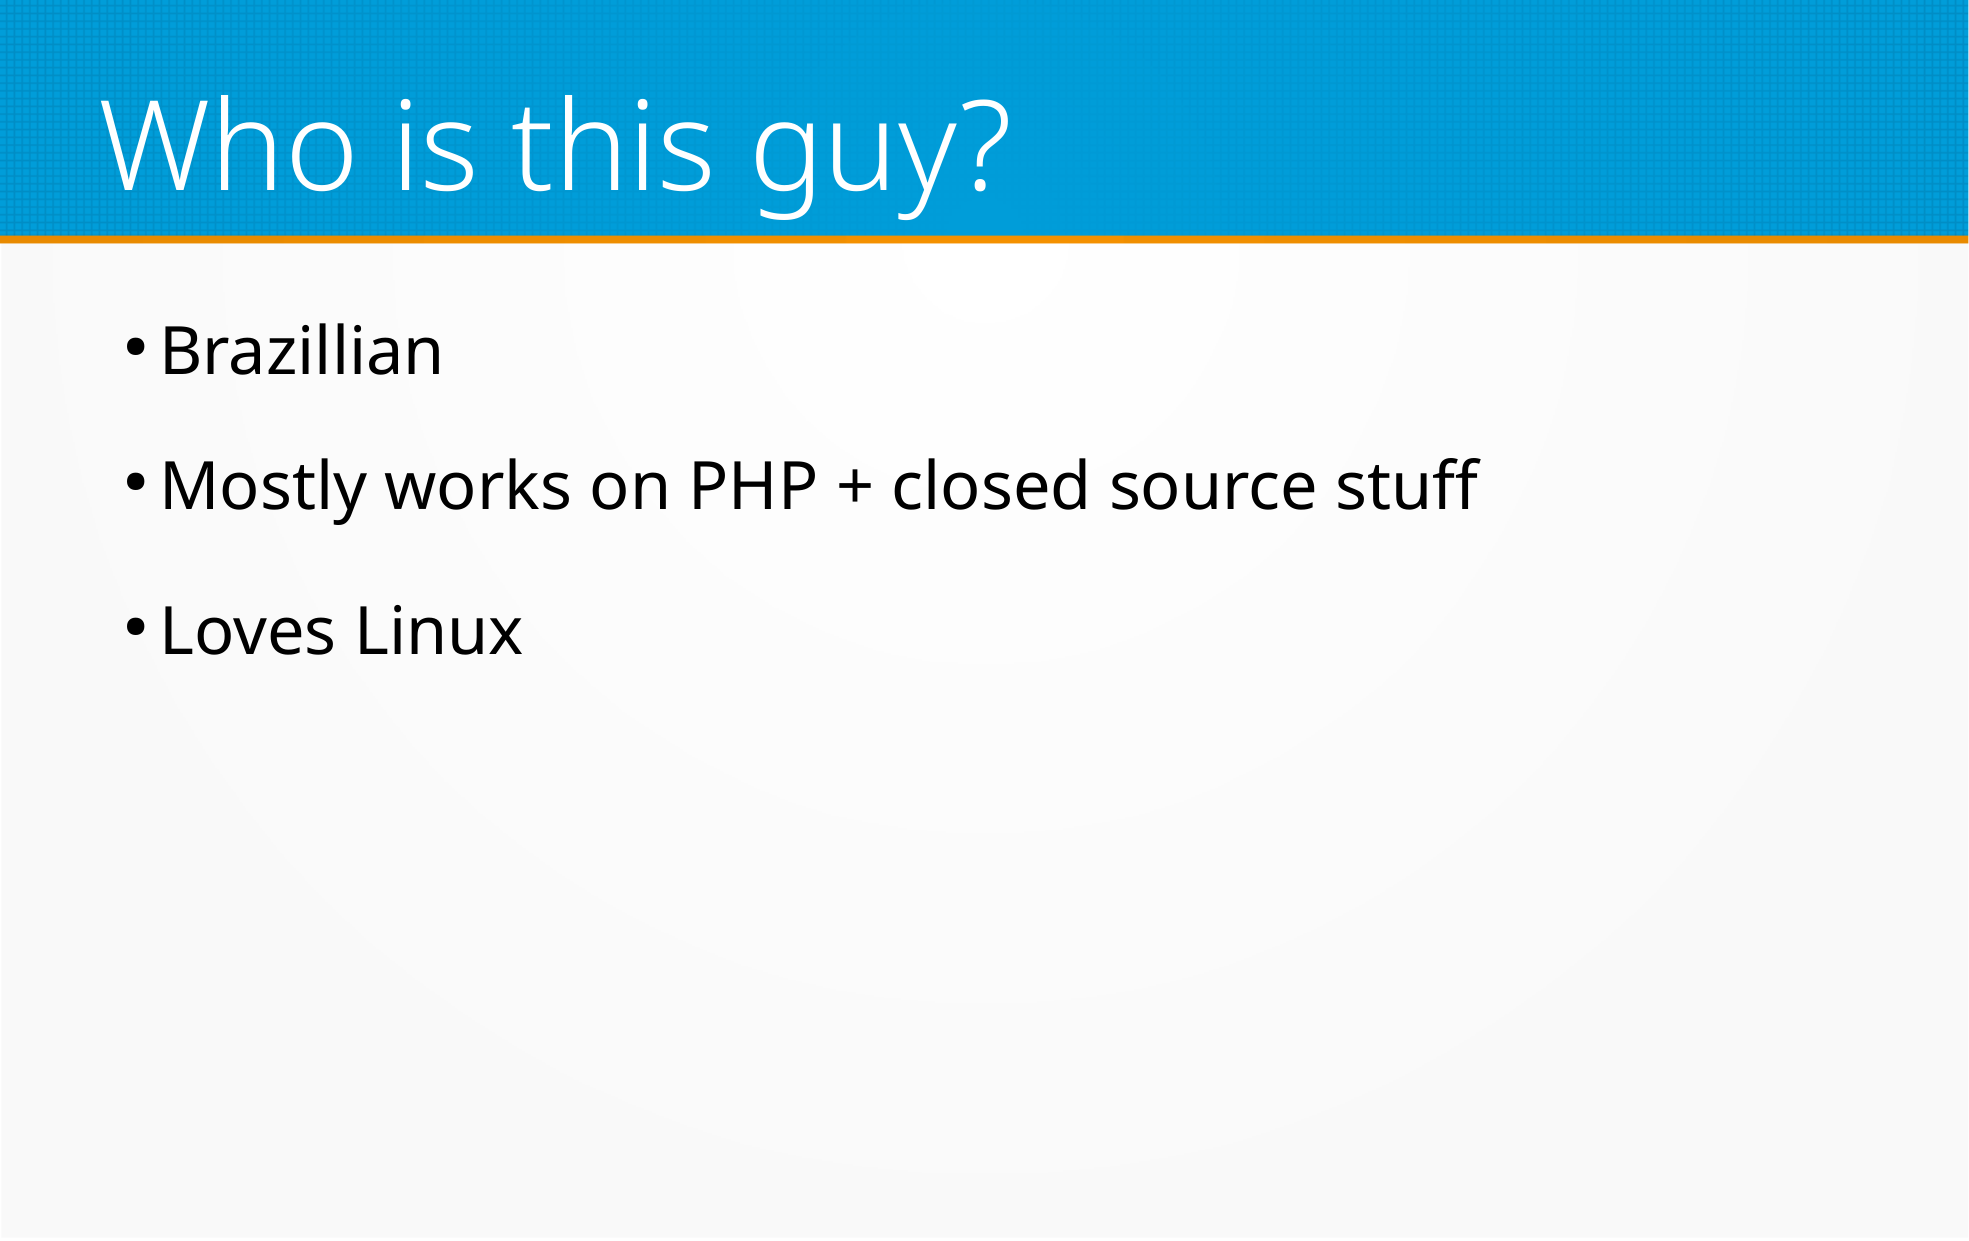

# Who is this guy?
Brazillian
Mostly works on PHP + closed source stuff
Loves Linux